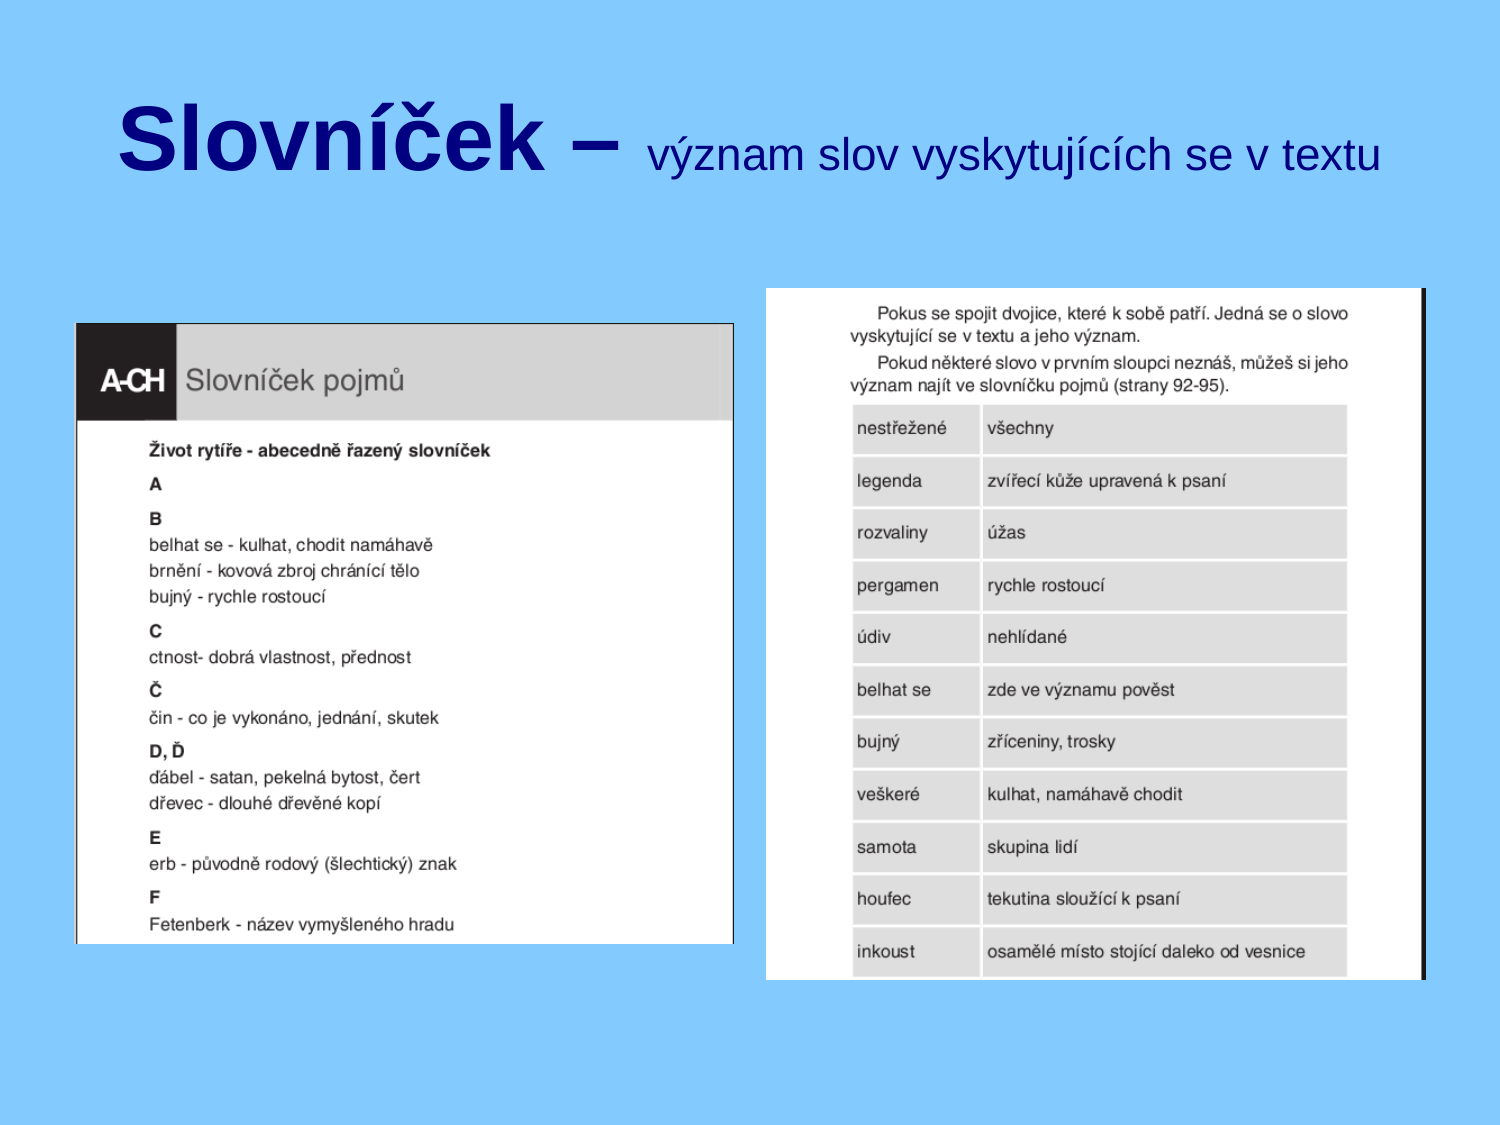

# Slovníček – význam slov vyskytujících se v textu